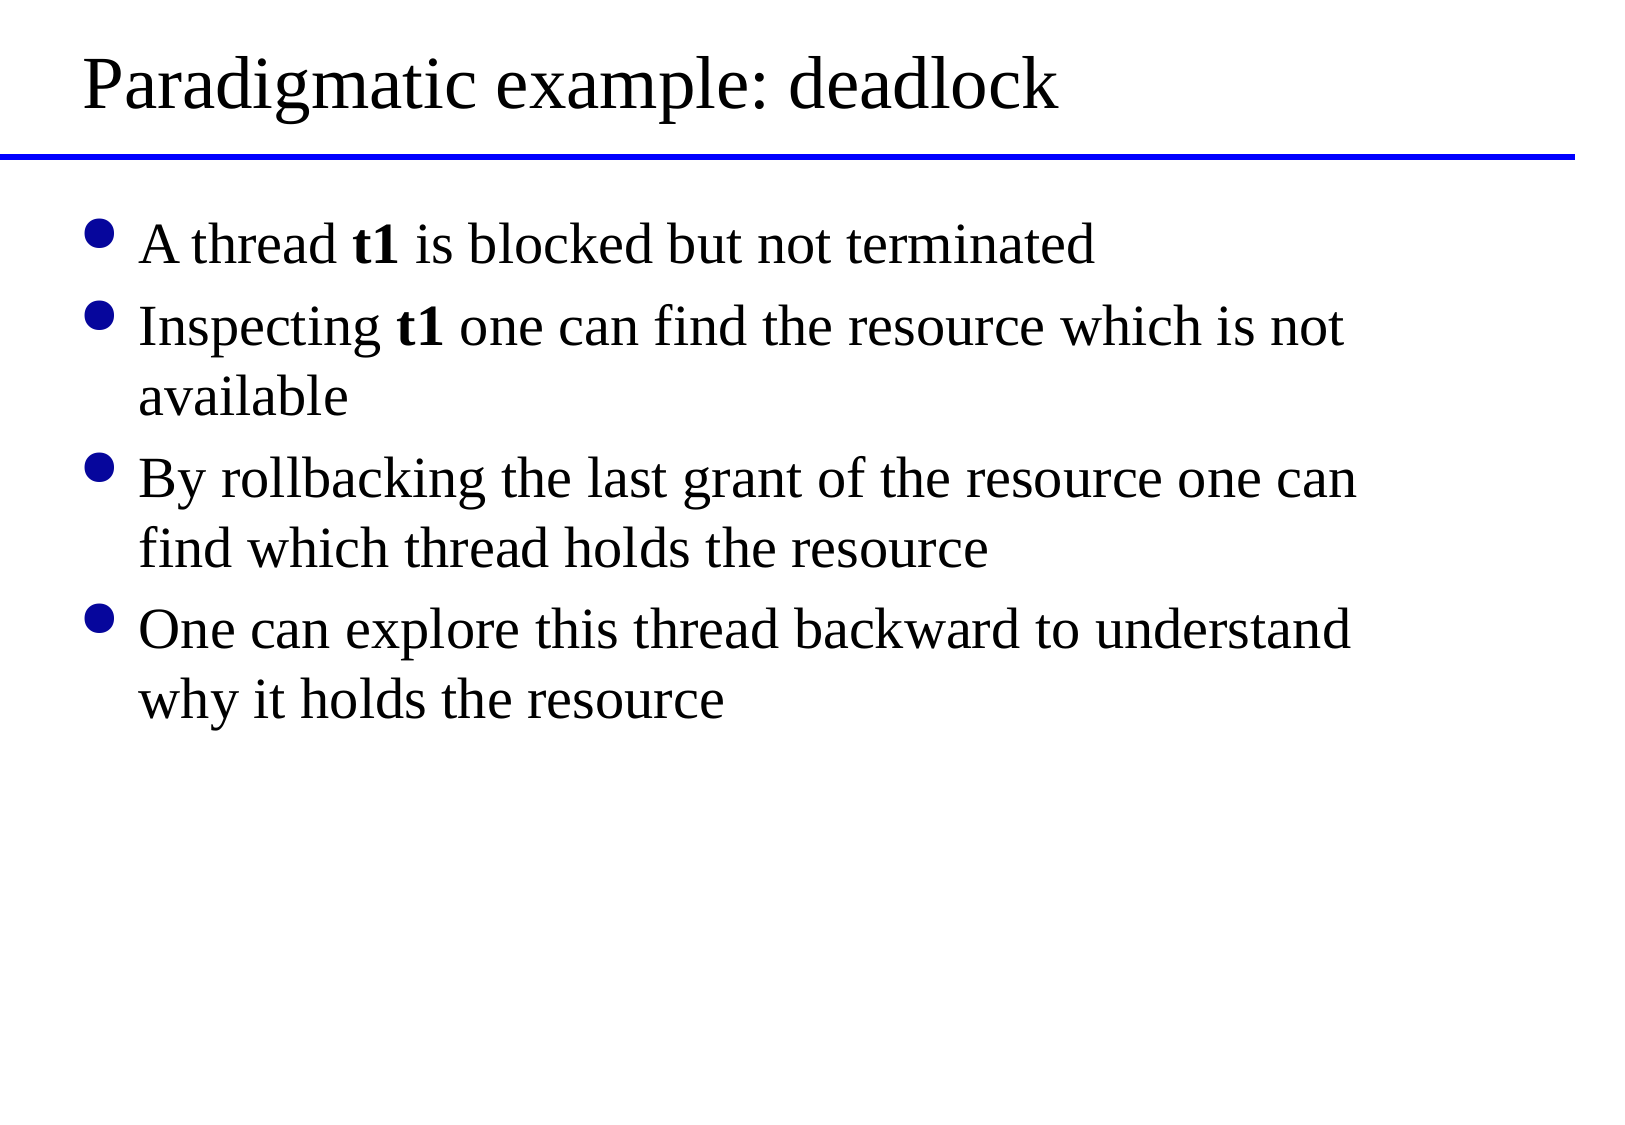

# Paradigmatic example: deadlock
A thread t1 is blocked but not terminated
Inspecting t1 one can find the resource which is not available
By rollbacking the last grant of the resource one can find which thread holds the resource
One can explore this thread backward to understand why it holds the resource